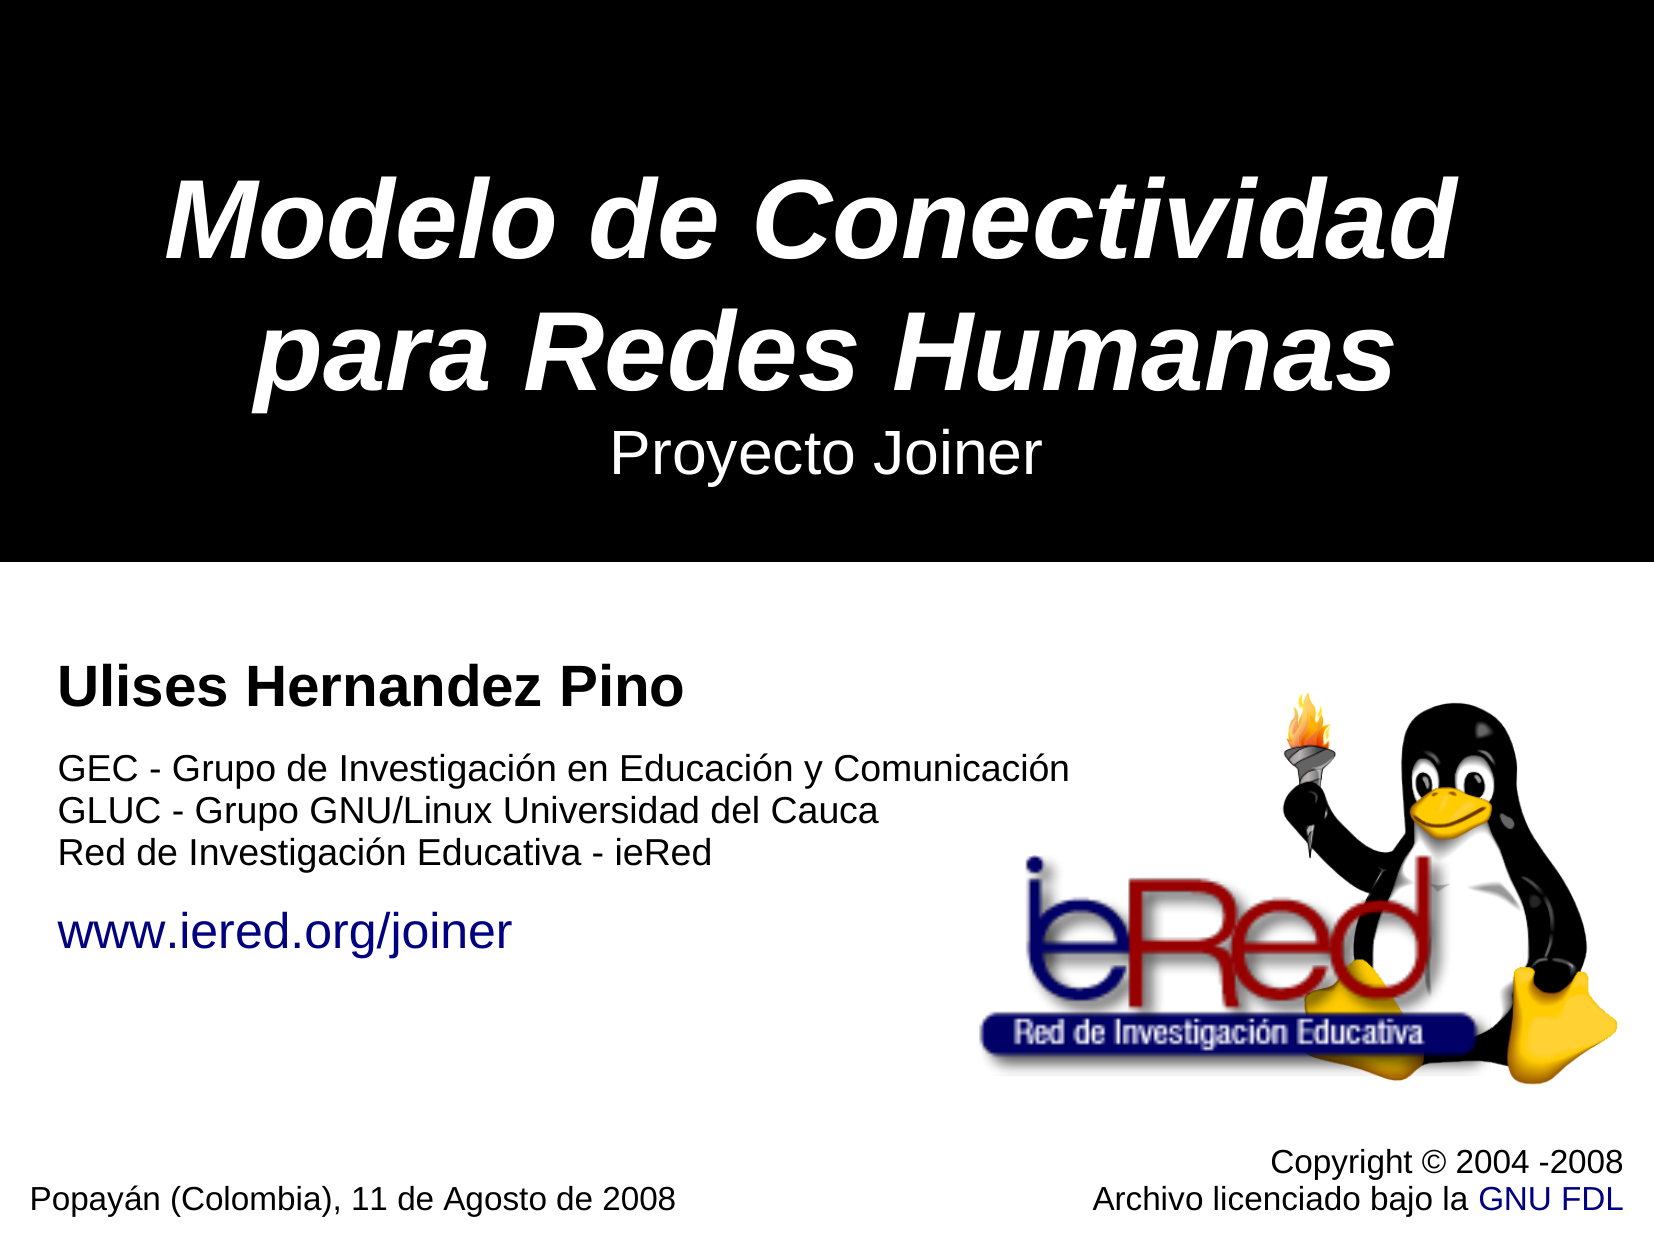

# Modelo de Conectividad para Redes Humanas Proyecto Joiner
Ulises Hernandez Pino
GEC - Grupo de Investigación en Educación y Comunicación
GLUC - Grupo GNU/Linux Universidad del Cauca
Red de Investigación Educativa - ieRed
www.iered.org/joiner
Copyright © 2004 -2008
Archivo licenciado bajo la GNU FDL
Popayán (Colombia), 11 de Agosto de 2008